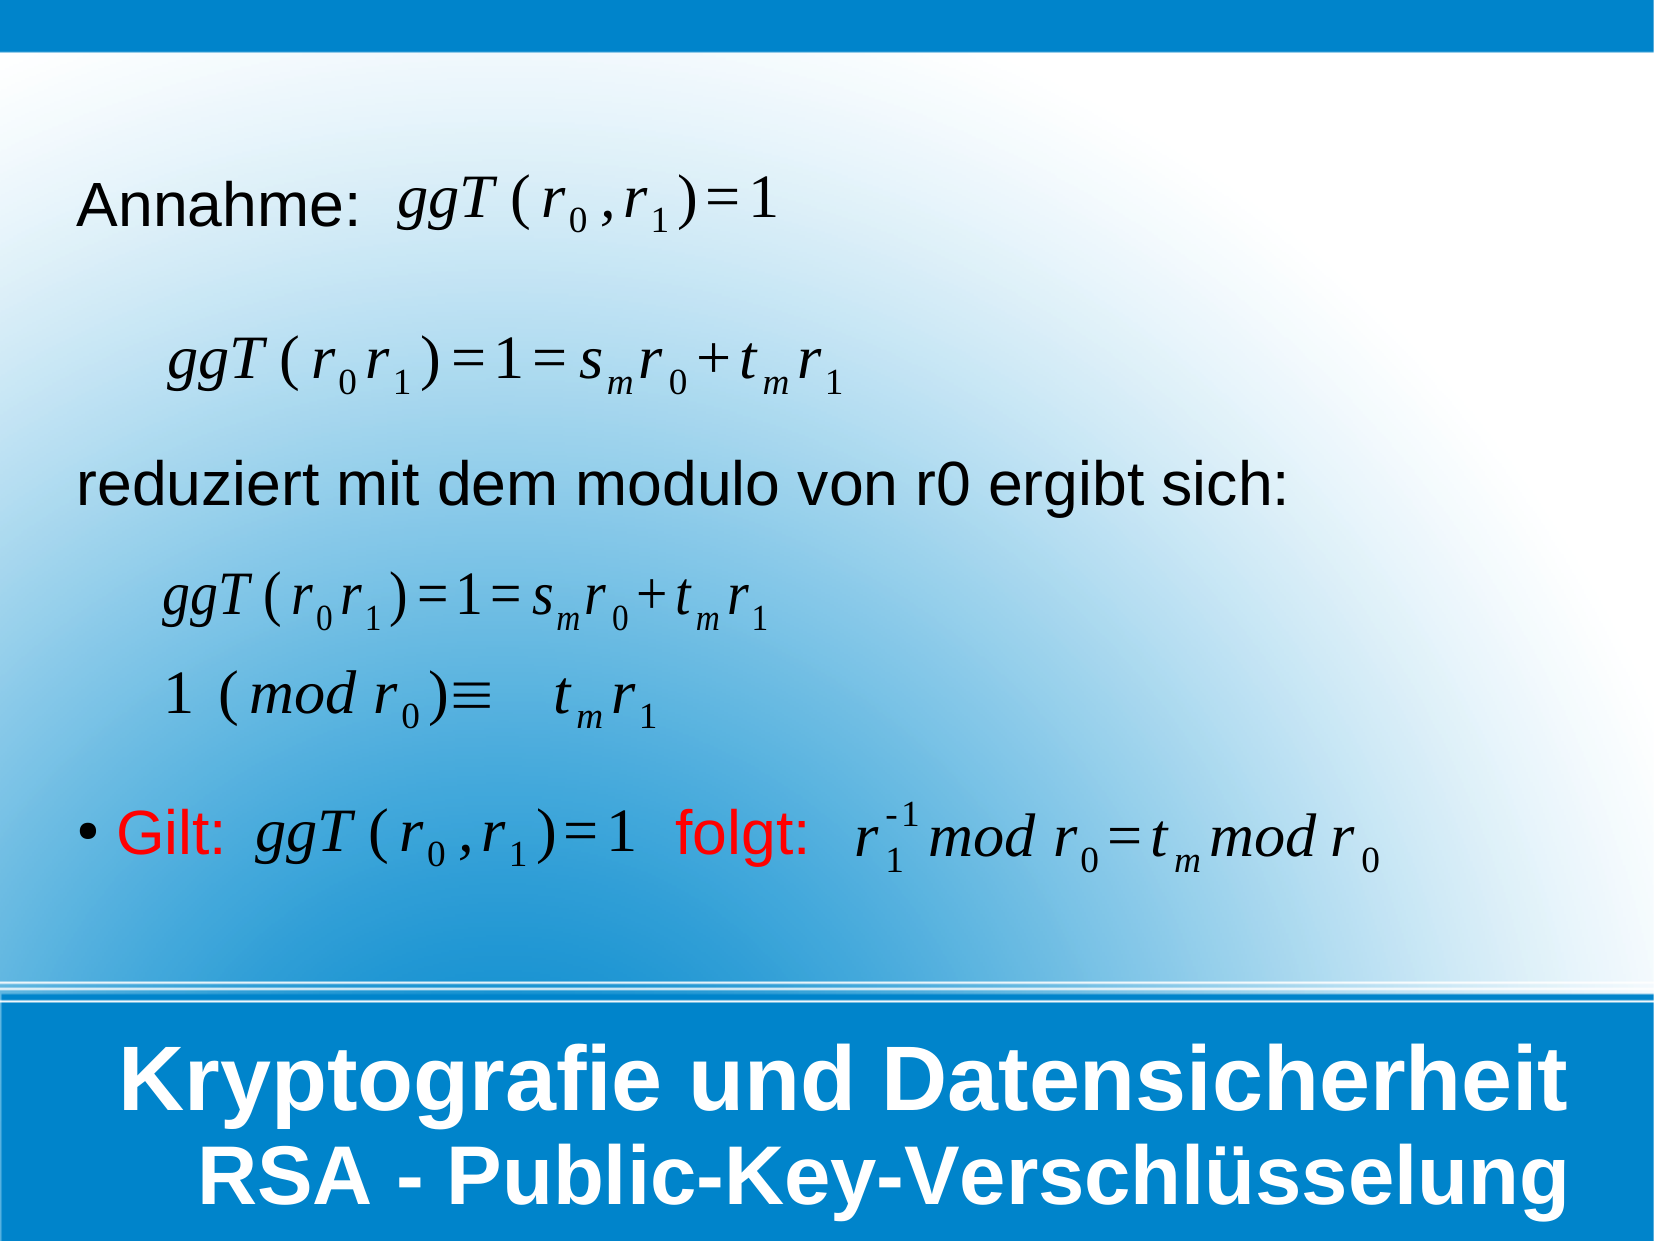

Annahme:
reduziert mit dem modulo von r0 ergibt sich:
 Gilt: folgt:
# Kryptografie und Datensicherheit RSA - Public-Key-Verschlüsselung